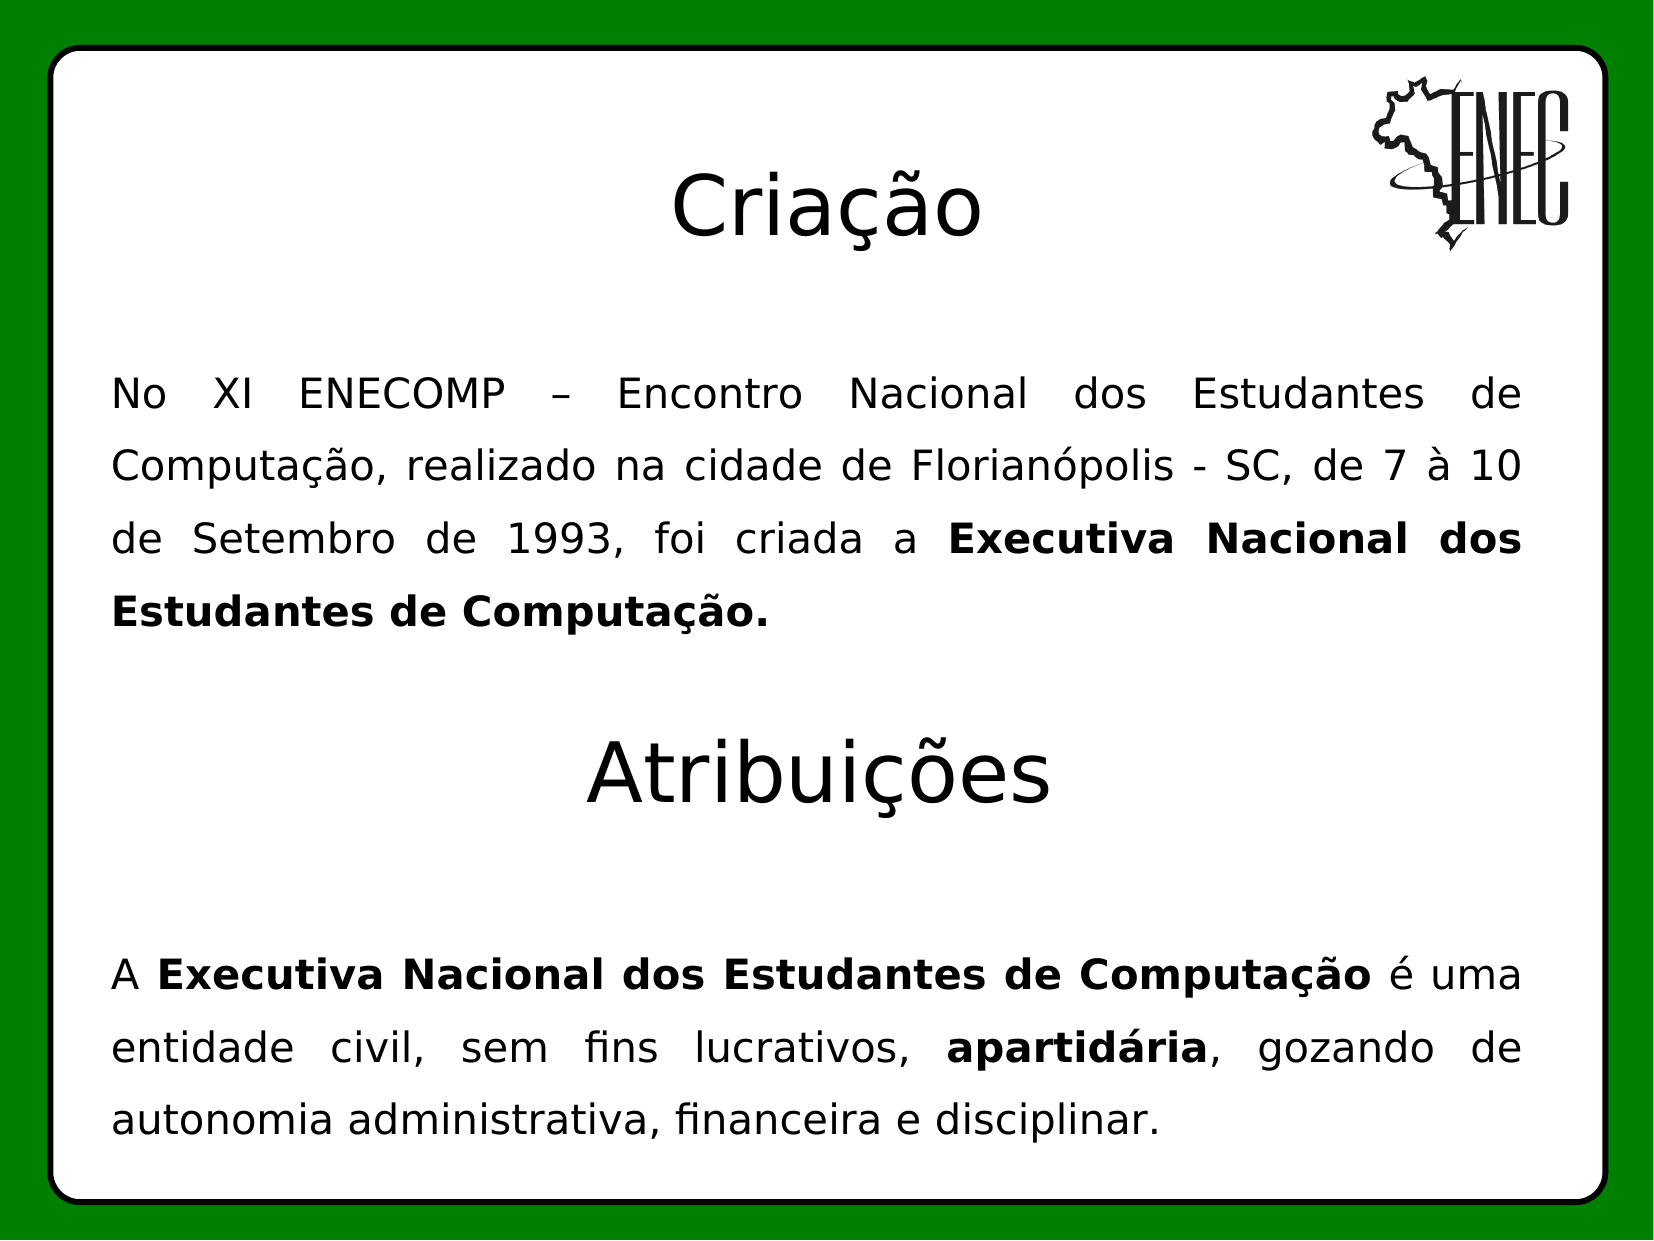

# Criação
No XI ENECOMP – Encontro Nacional dos Estudantes de Computação, realizado na cidade de Florianópolis - SC, de 7 à 10 de Setembro de 1993, foi criada a Executiva Nacional dos Estudantes de Computação.
A Executiva Nacional dos Estudantes de Computação é uma entidade civil, sem fins lucrativos, apartidária, gozando de autonomia administrativa, financeira e disciplinar.
Atribuições